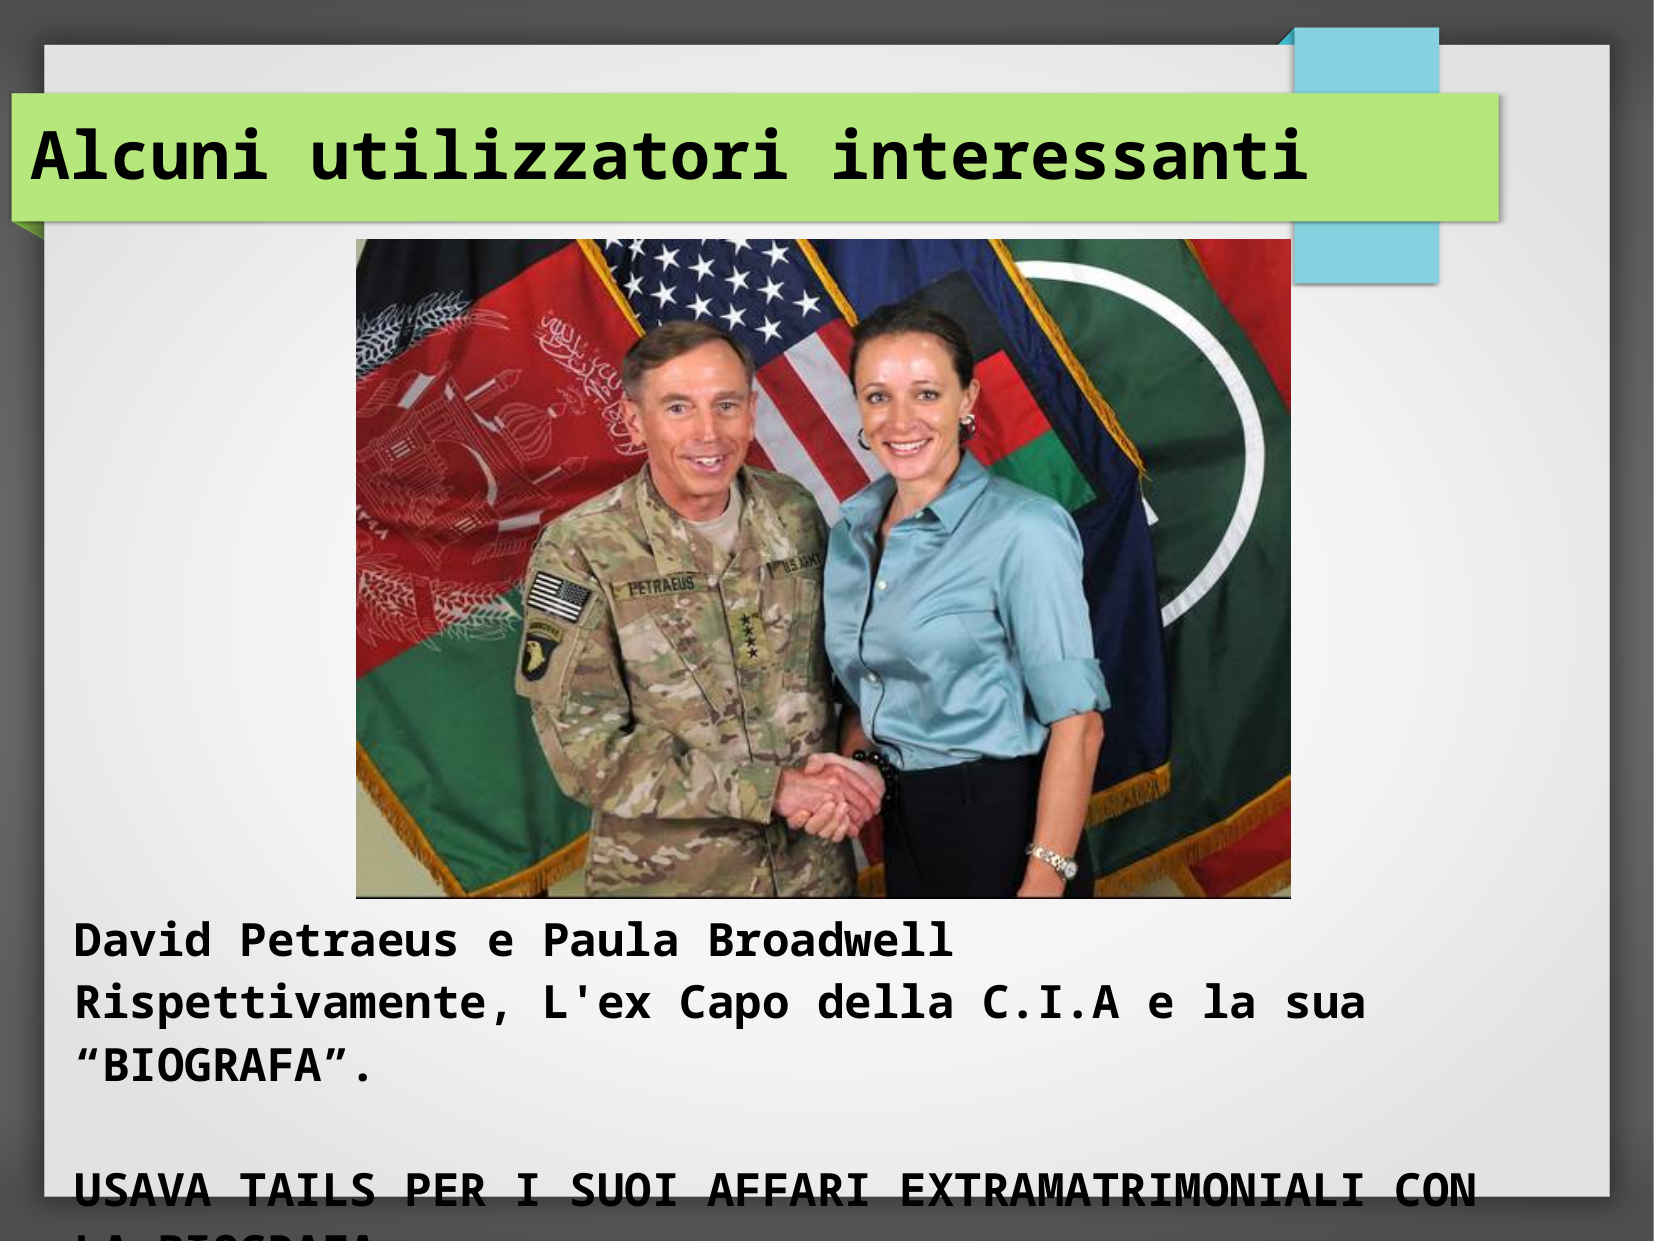

# Alcuni utilizzatori interessanti
David Petraeus e Paula Broadwell
Rispettivamente, L'ex Capo della C.I.A e la sua “BIOGRAFA”.
USAVA TAILS PER I SUOI AFFARI EXTRAMATRIMONIALI CON LA BIOGRAFA.